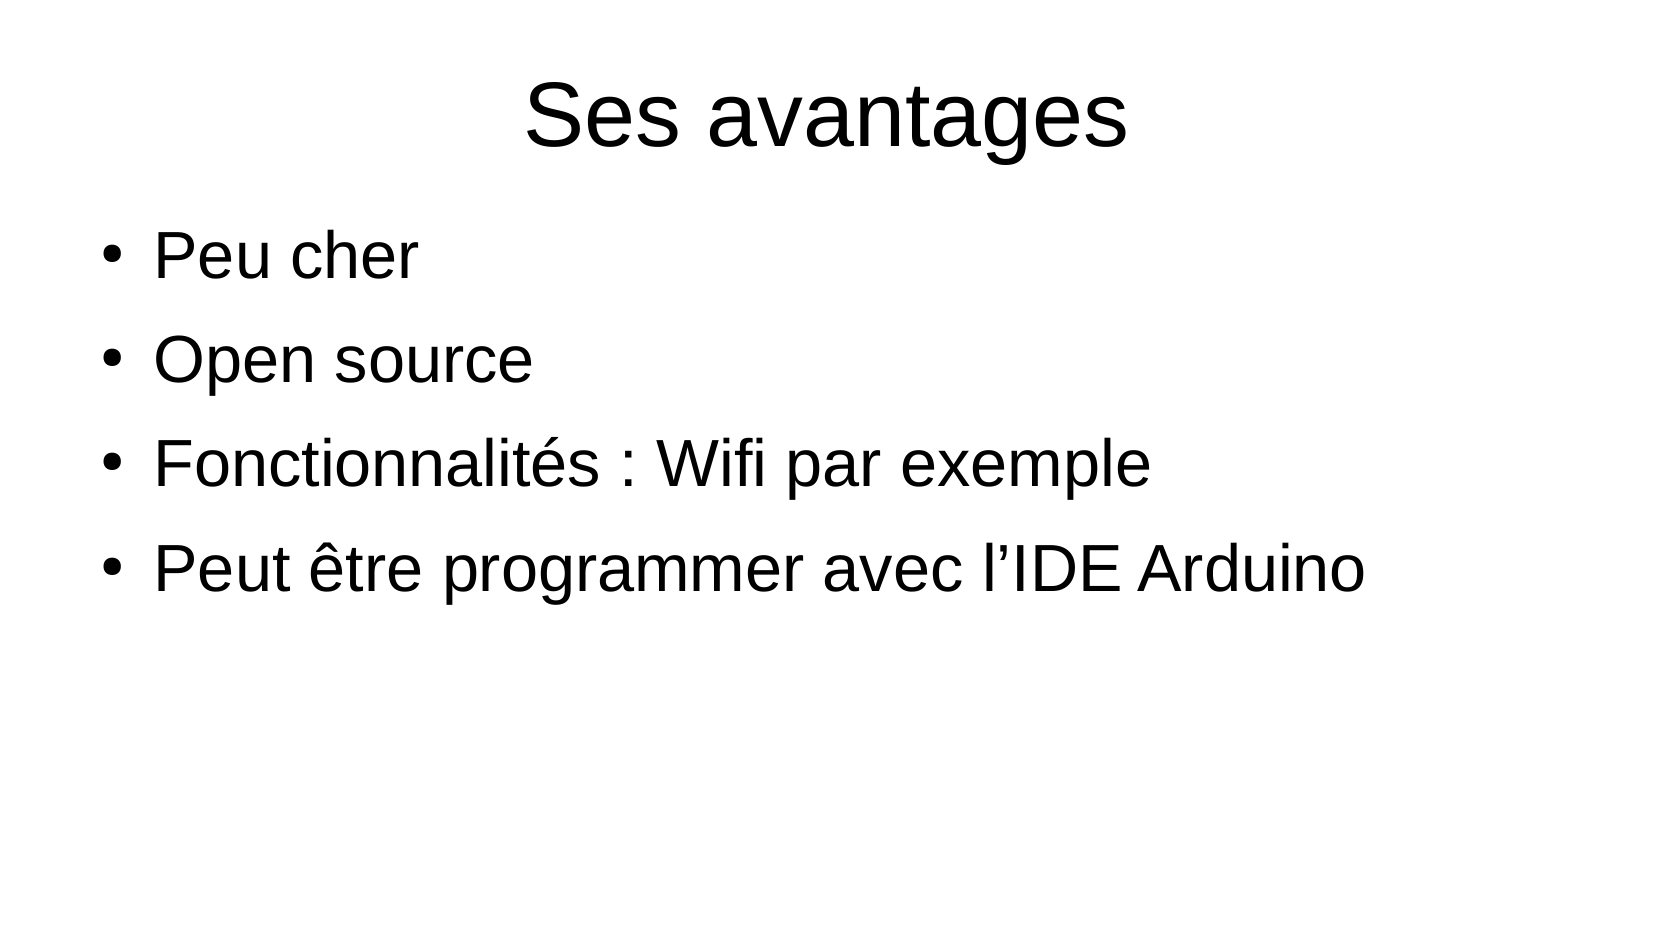

# Ses avantages
Peu cher
Open source
Fonctionnalités : Wifi par exemple
Peut être programmer avec l’IDE Arduino